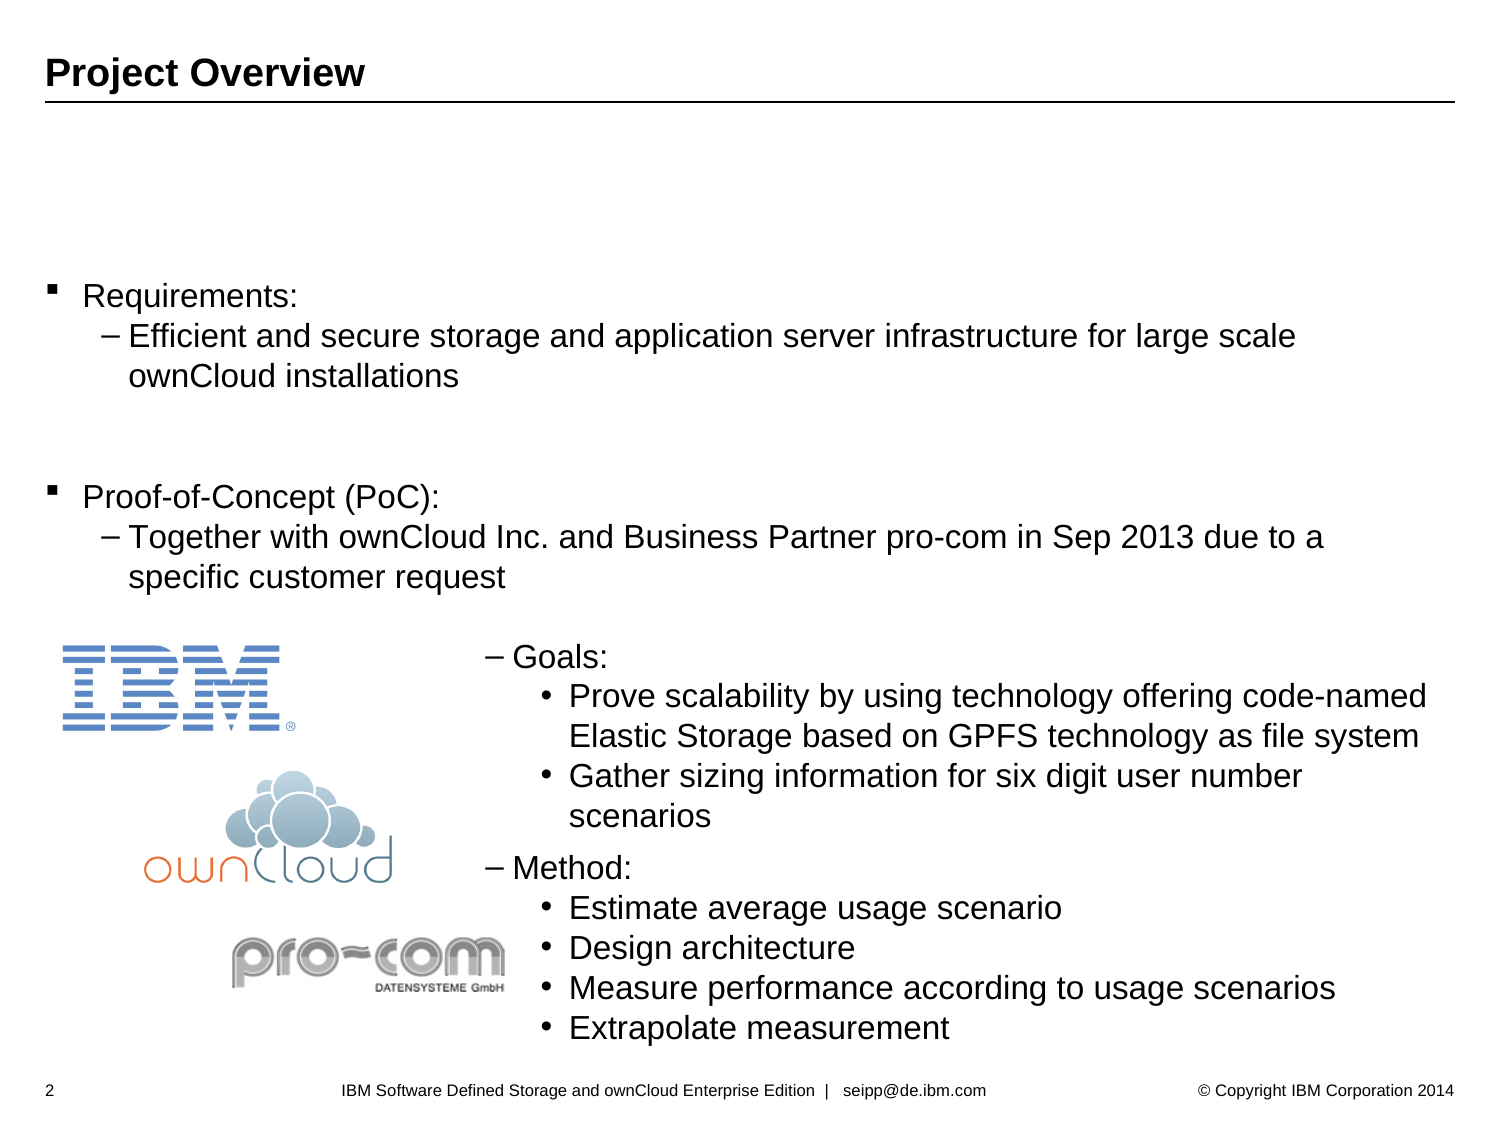

# Project Overview
 Requirements:
Efficient and secure storage and application server infrastructure for large scale ownCloud installations
 Proof-of-Concept (PoC):
Together with ownCloud Inc. and Business Partner pro-com in Sep 2013 due to a specific customer request
Goals:
Prove scalability by using technology offering code-named Elastic Storage based on GPFS technology as file system
Gather sizing information for six digit user number scenarios
Method:
Estimate average usage scenario
Design architecture
Measure performance according to usage scenarios
Extrapolate measurement
2
IBM Software Defined Storage and ownCloud Enterprise Edition | seipp@de.ibm.com